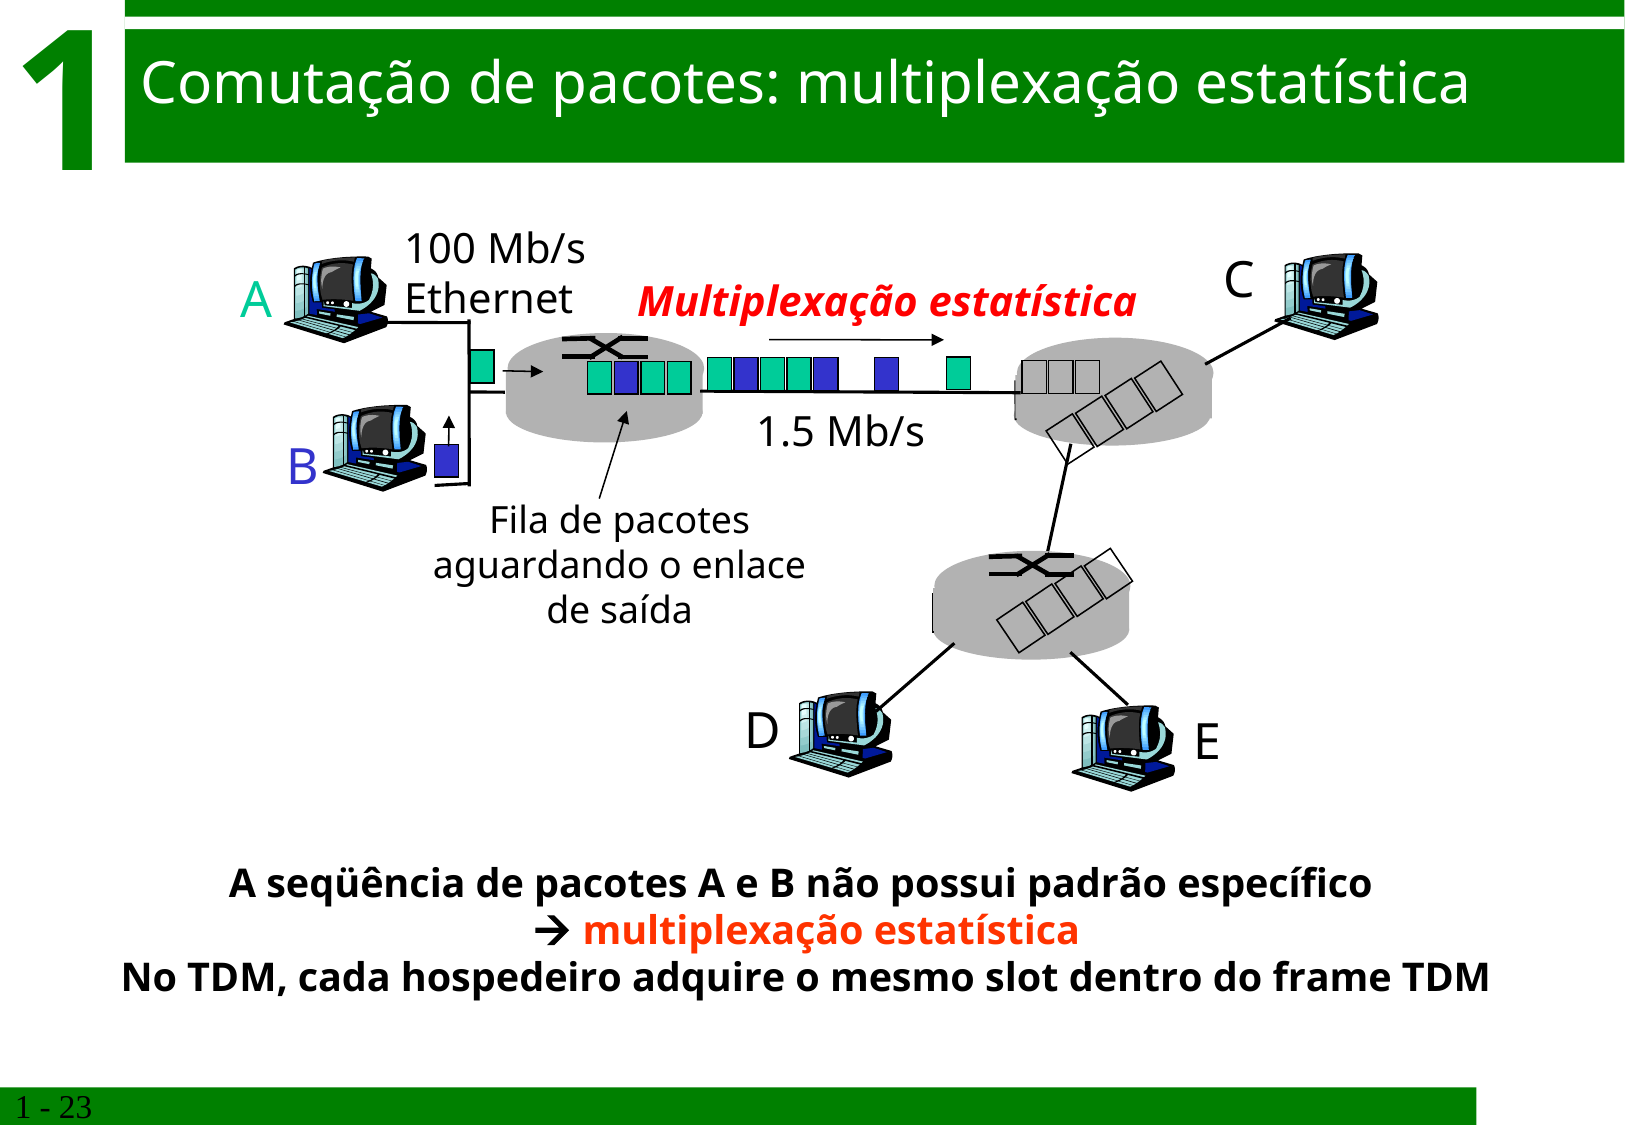

Comutação de pacotes: multiplexação estatística
100 Mb/s
Ethernet
C
A
Multiplexação estatística
1.5 Mb/s
B
Fila de pacotes
aguardando o enlace
de saída
D
E
# A seqüência de pacotes A e B não possui padrão específico
 multiplexação estatística
No TDM, cada hospedeiro adquire o mesmo slot dentro do frame TDM
23